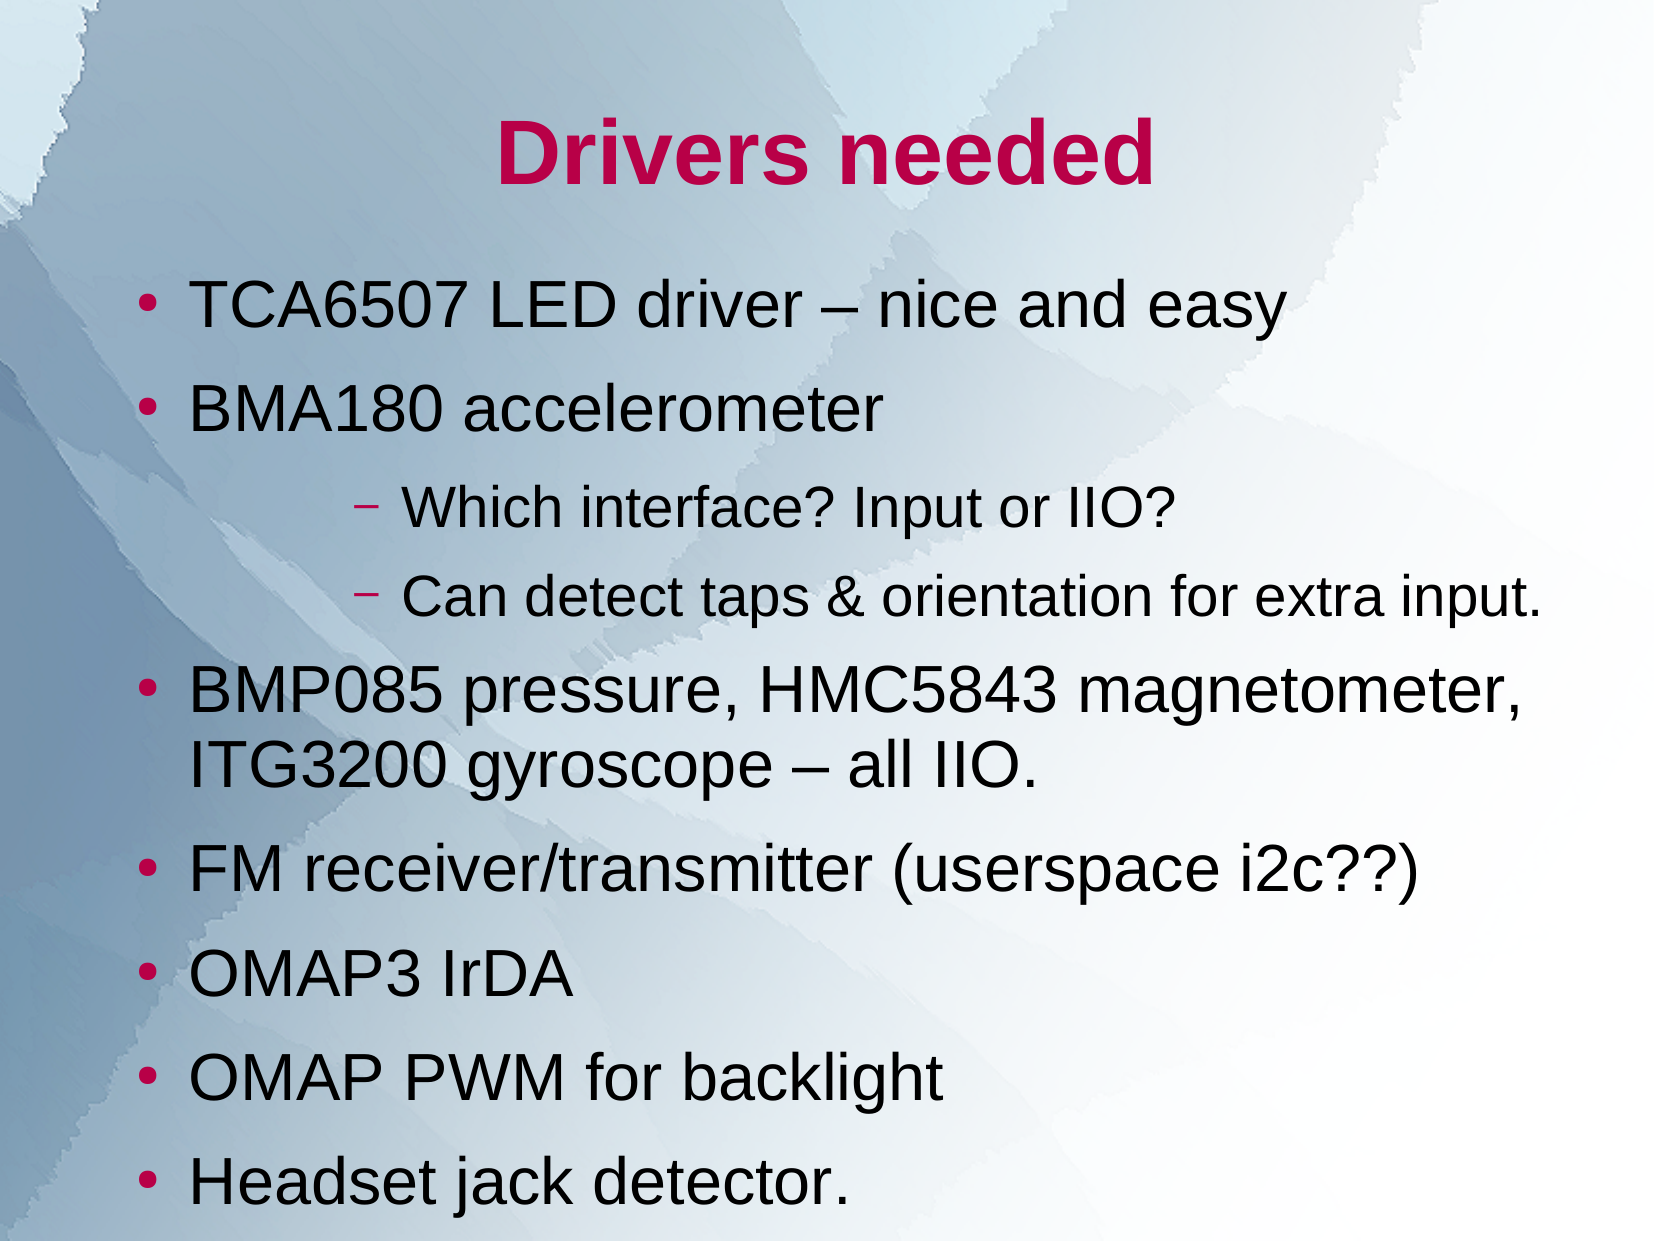

# Drivers needed
TCA6507 LED driver – nice and easy
BMA180 accelerometer
Which interface? Input or IIO?
Can detect taps & orientation for extra input.
BMP085 pressure, HMC5843 magnetometer, ITG3200 gyroscope – all IIO.
FM receiver/transmitter (userspace i2c??)
OMAP3 IrDA
OMAP PWM for backlight
Headset jack detector.